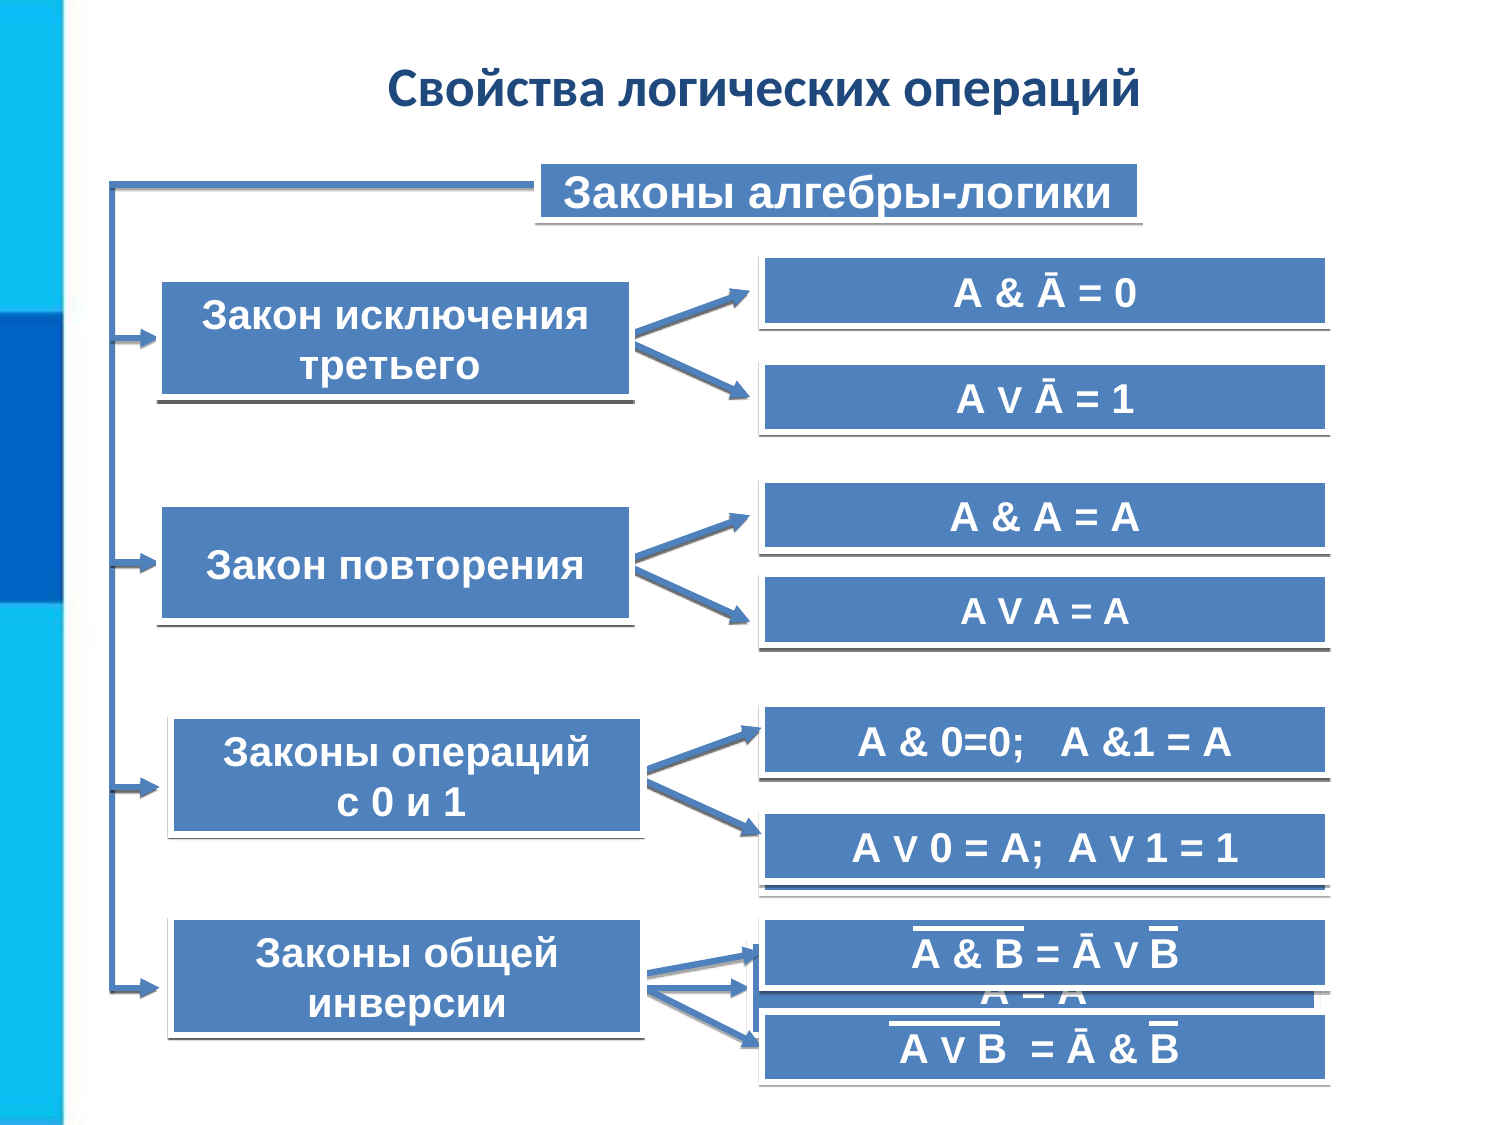

Свойства логических операций
Законы алгебры-логики
A & B = B & A
A & Ā = 0
Переместительный
Закон исключения
третьего
A V B = B V A
A V Ā = 1
(A & B) & C = A & ( B & C)
A & A = A
Сочетательный
Закон повторения
(A V B) V C =A V ( B V C)
A V A = A
A&(BVC)= (A&B) V (A&C)
A & 0=0; A &1 = A
Распределительный
Законы операций
с 0 и 1
A V 0 = A; A V 1 = 1
AV(B&C) = (AVB)&(AVC)
Закон двойного
отрицания
Законы общей
инверсии
A & B = Ā V B
Ā = A
A V B = Ā & B